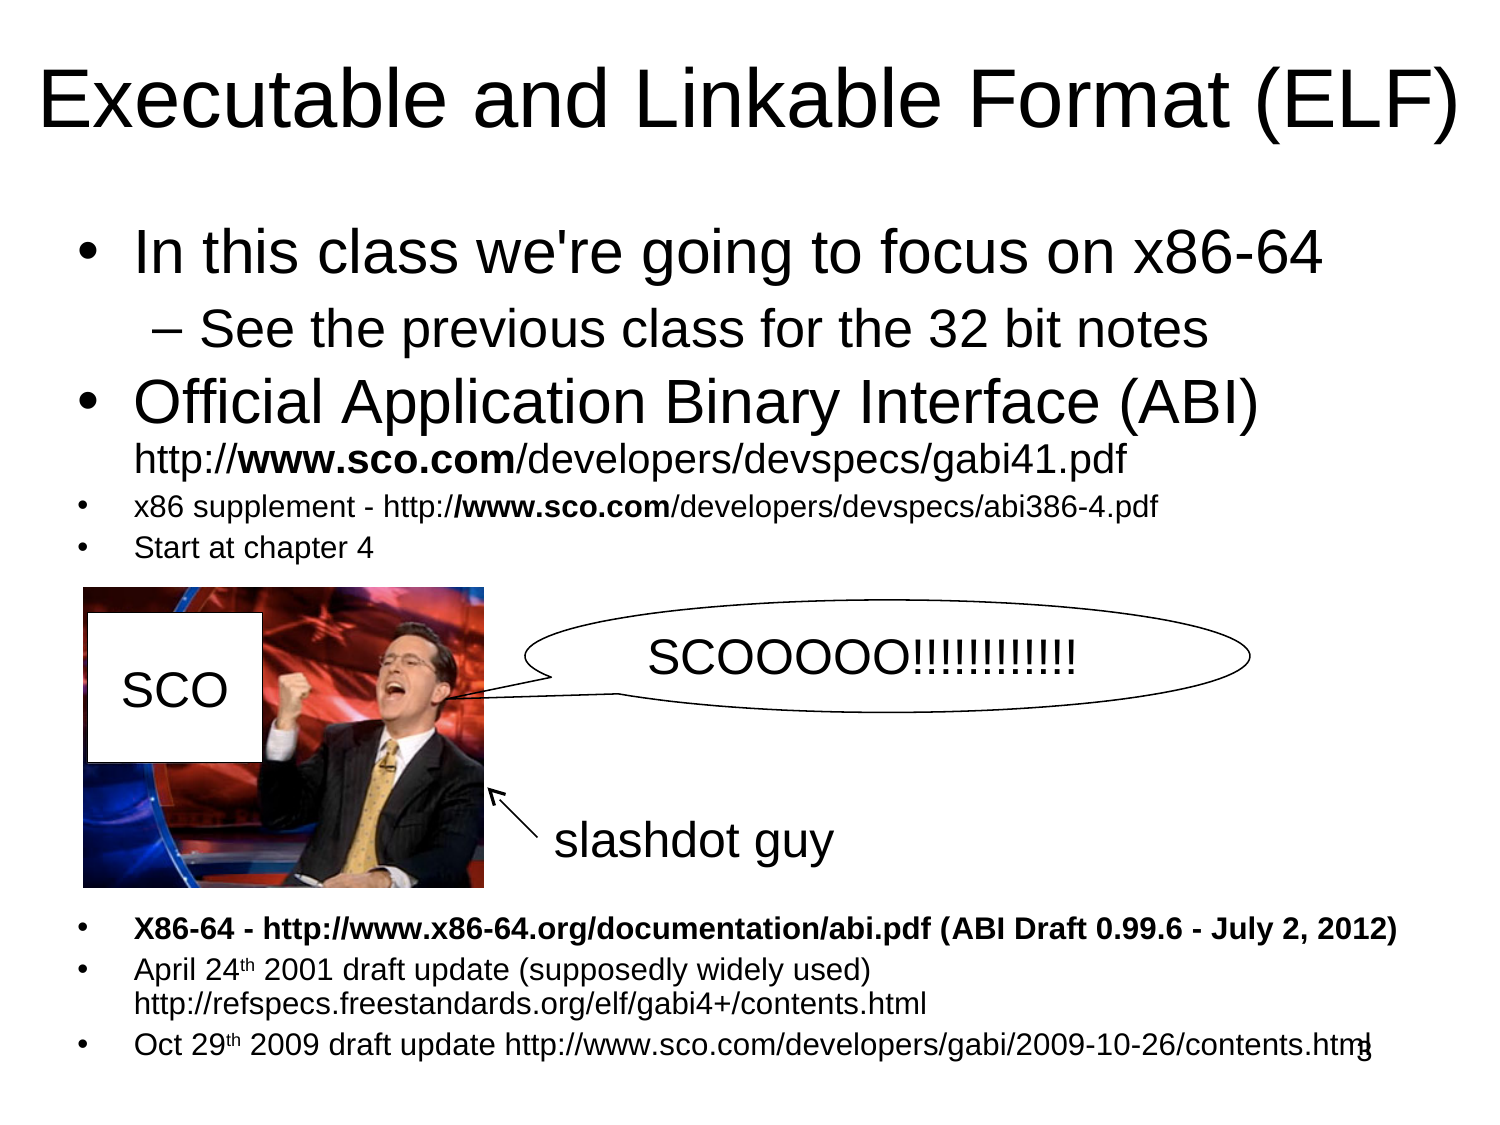

# Executable and Linkable Format (ELF)
In this class we're going to focus on x86-64
See the previous class for the 32 bit notes
Official Application Binary Interface (ABI) http://www.sco.com/developers/devspecs/gabi41.pdf
x86 supplement - http://www.sco.com/developers/devspecs/abi386-4.pdf
Start at chapter 4
X86-64 - http://www.x86-64.org/documentation/abi.pdf (ABI Draft 0.99.6 - July 2, 2012)
April 24th 2001 draft update (supposedly widely used) http://refspecs.freestandards.org/elf/gabi4+/contents.html
Oct 29th 2009 draft update http://www.sco.com/developers/gabi/2009-10-26/contents.html
SCOOOOO!!!!!!!!!!!!
SCO
slashdot guy